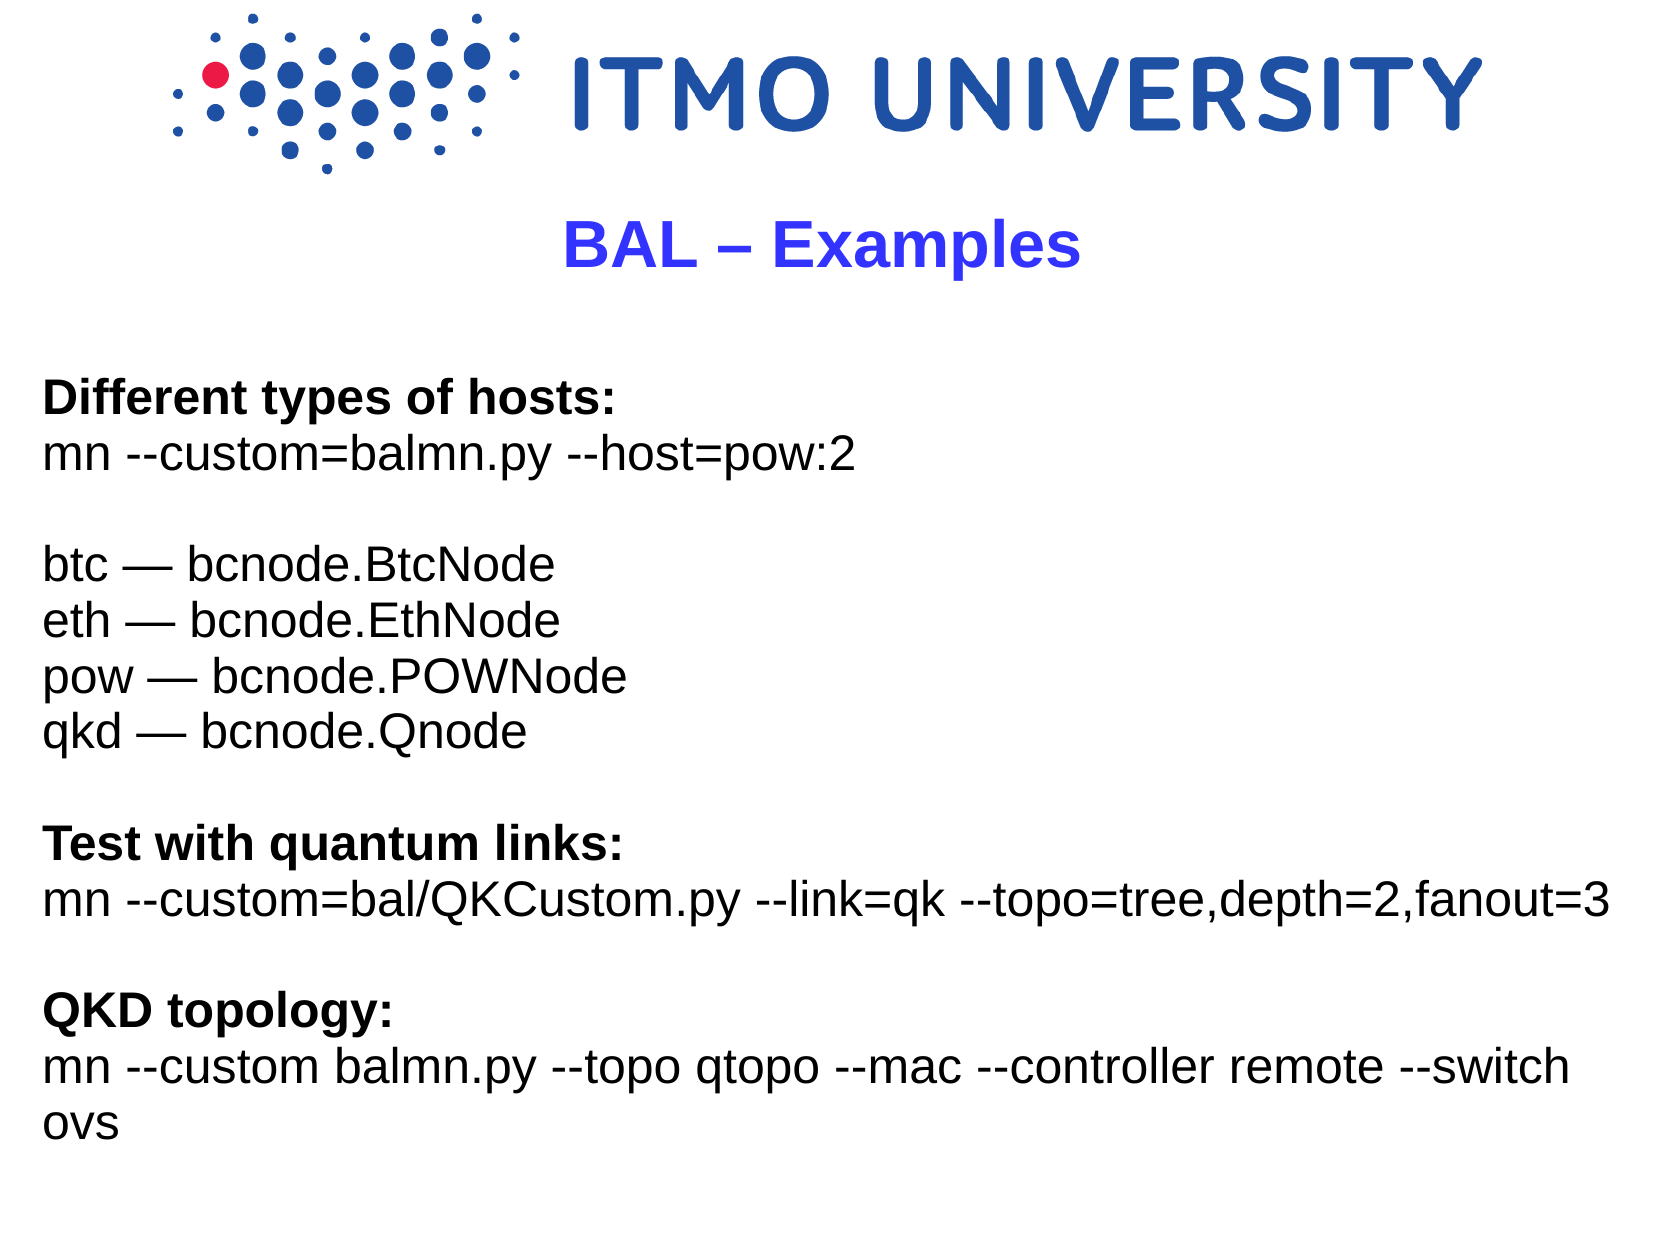

BAL – Examples
Different types of hosts:
mn --custom=balmn.py --host=pow:2
btc — bcnode.BtcNode
eth — bcnode.EthNode
pow — bcnode.POWNode
qkd — bcnode.Qnode
Test with quantum links:
mn --custom=bal/QKCustom.py --link=qk --topo=tree,depth=2,fanout=3
QKD topology:
mn --custom balmn.py --topo qtopo --mac --controller remote --switch ovs